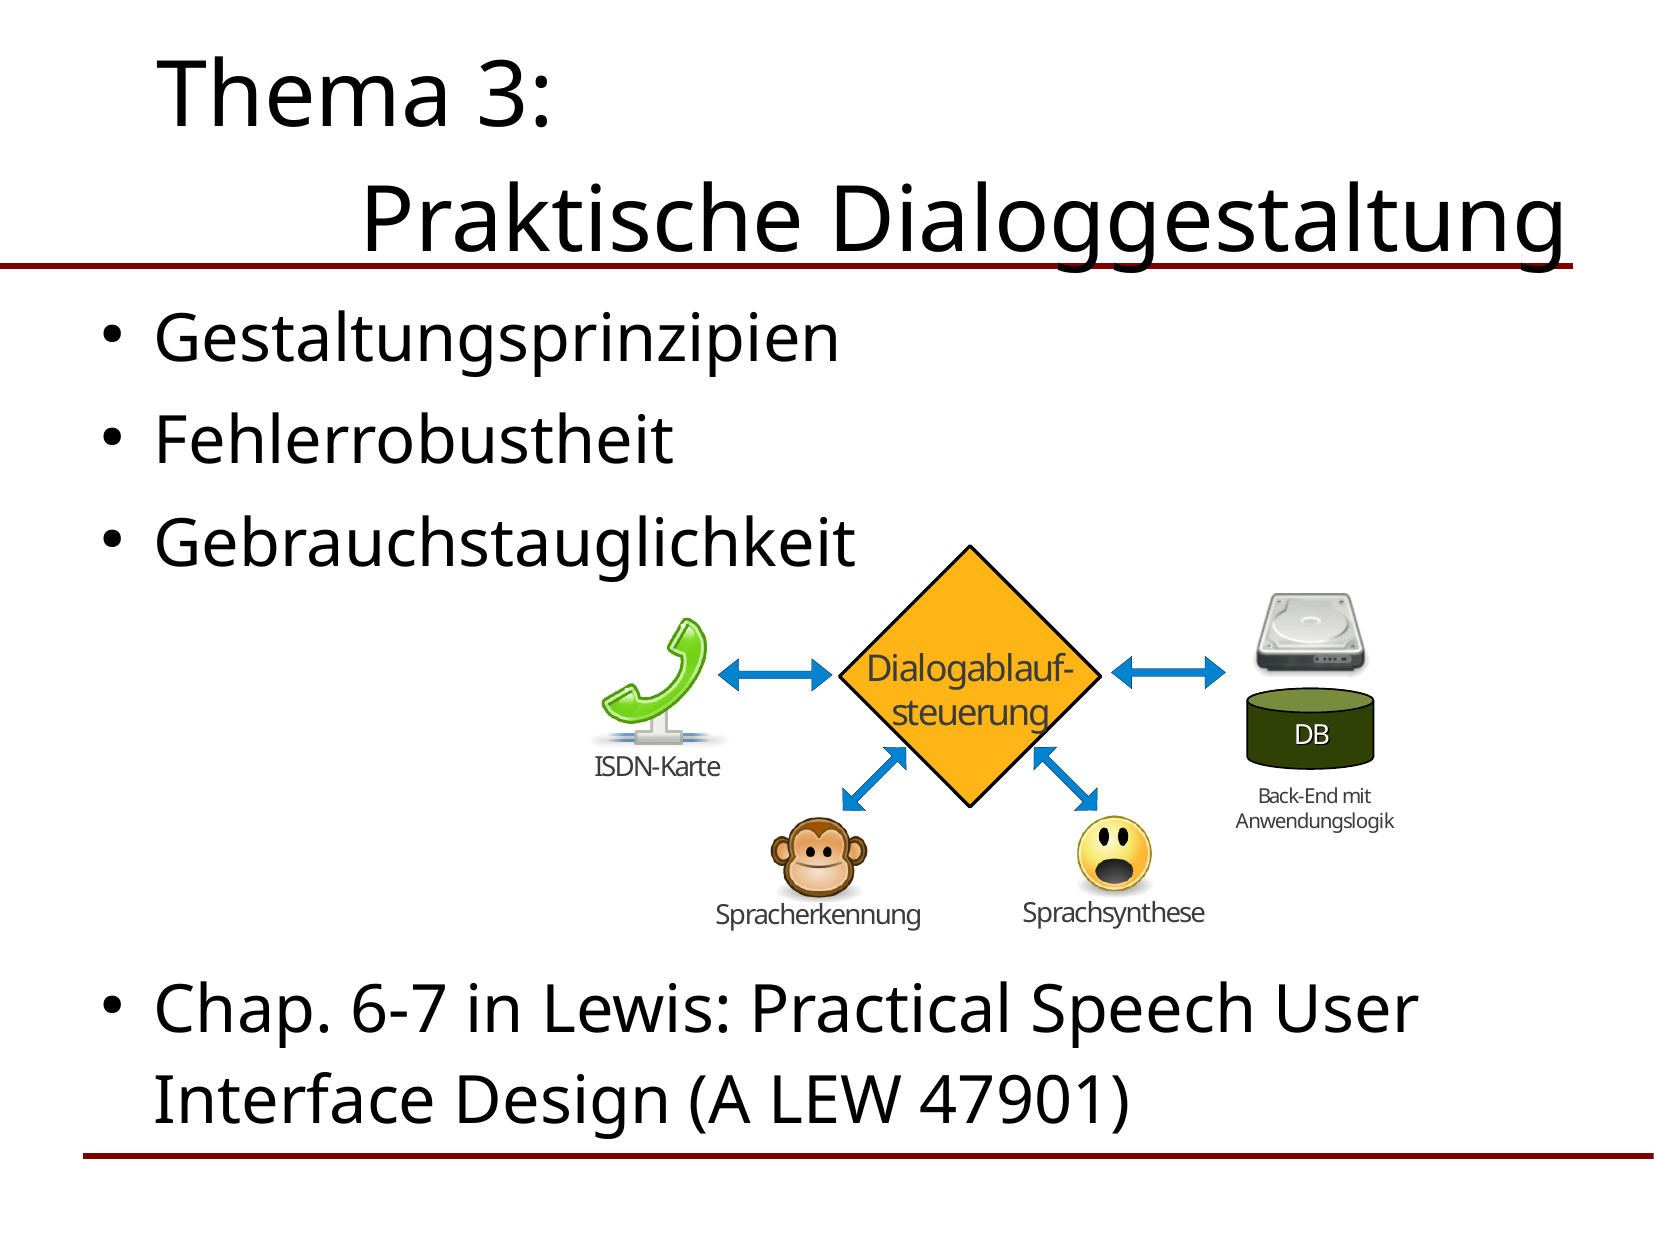

# Thema 3: Praktische Dialoggestaltung
Gestaltungsprinzipien
Fehlerrobustheit
Gebrauchstauglichkeit
Chap. 6-7 in Lewis: Practical Speech User Interface Design (A LEW 47901)